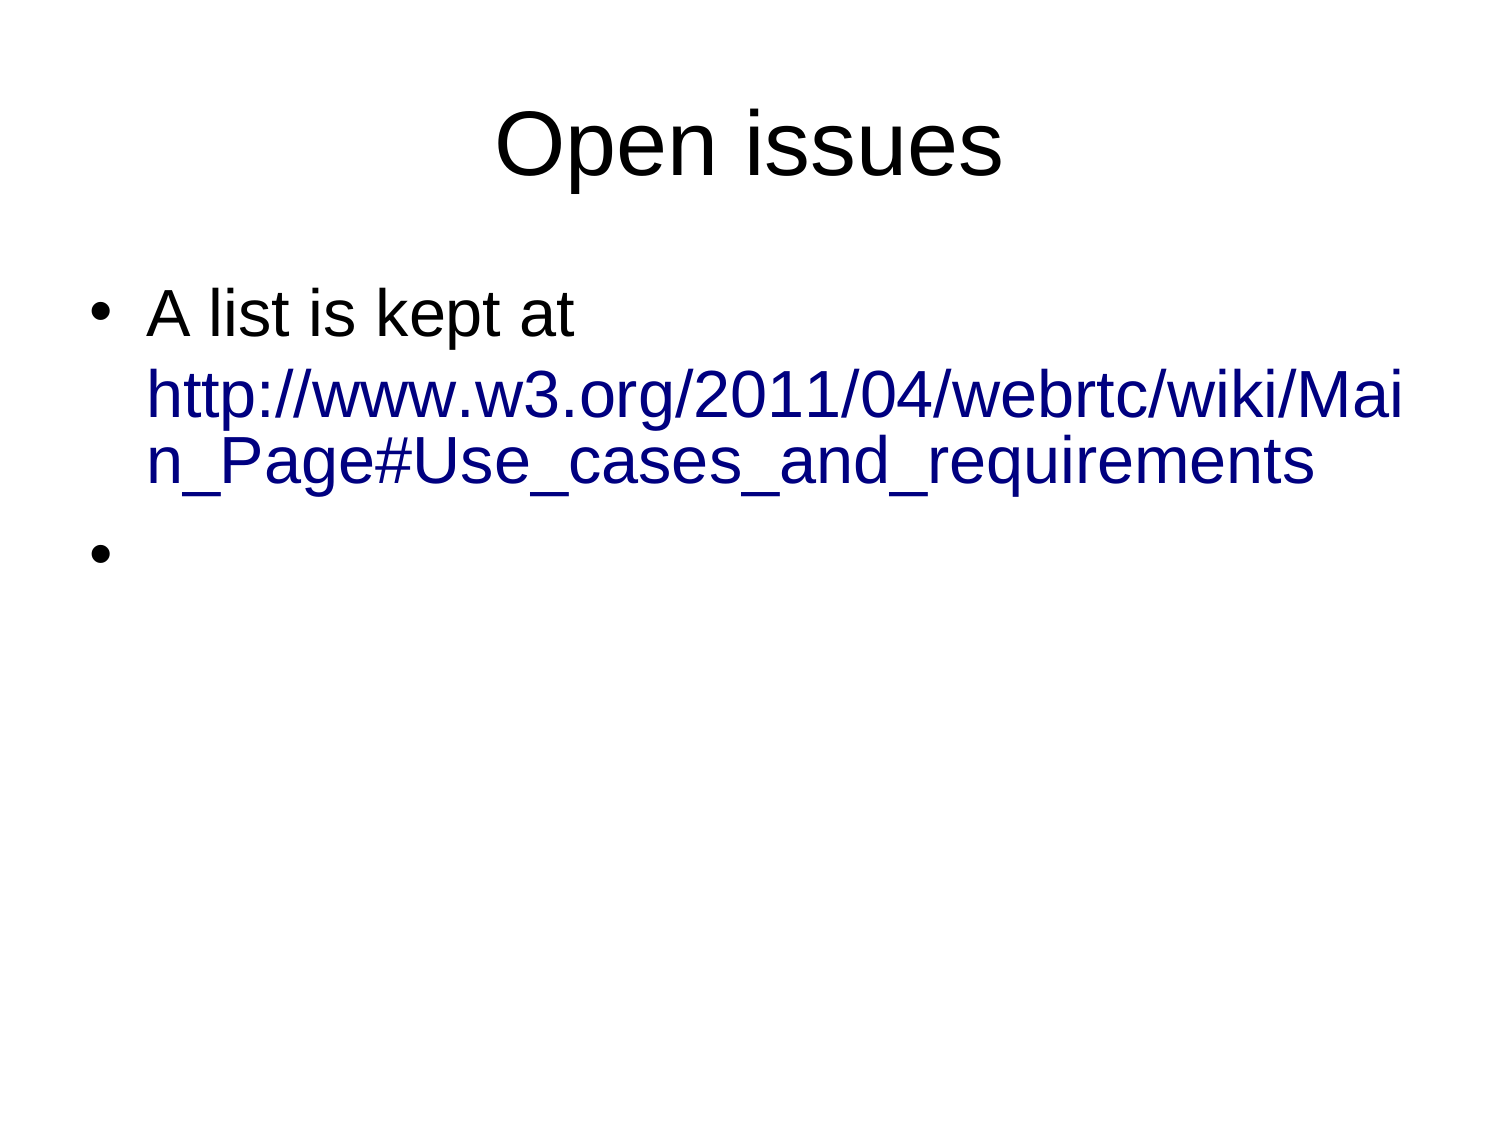

# Open issues
A list is kept at http://www.w3.org/2011/04/webrtc/wiki/Main_Page#Use_cases_and_requirements